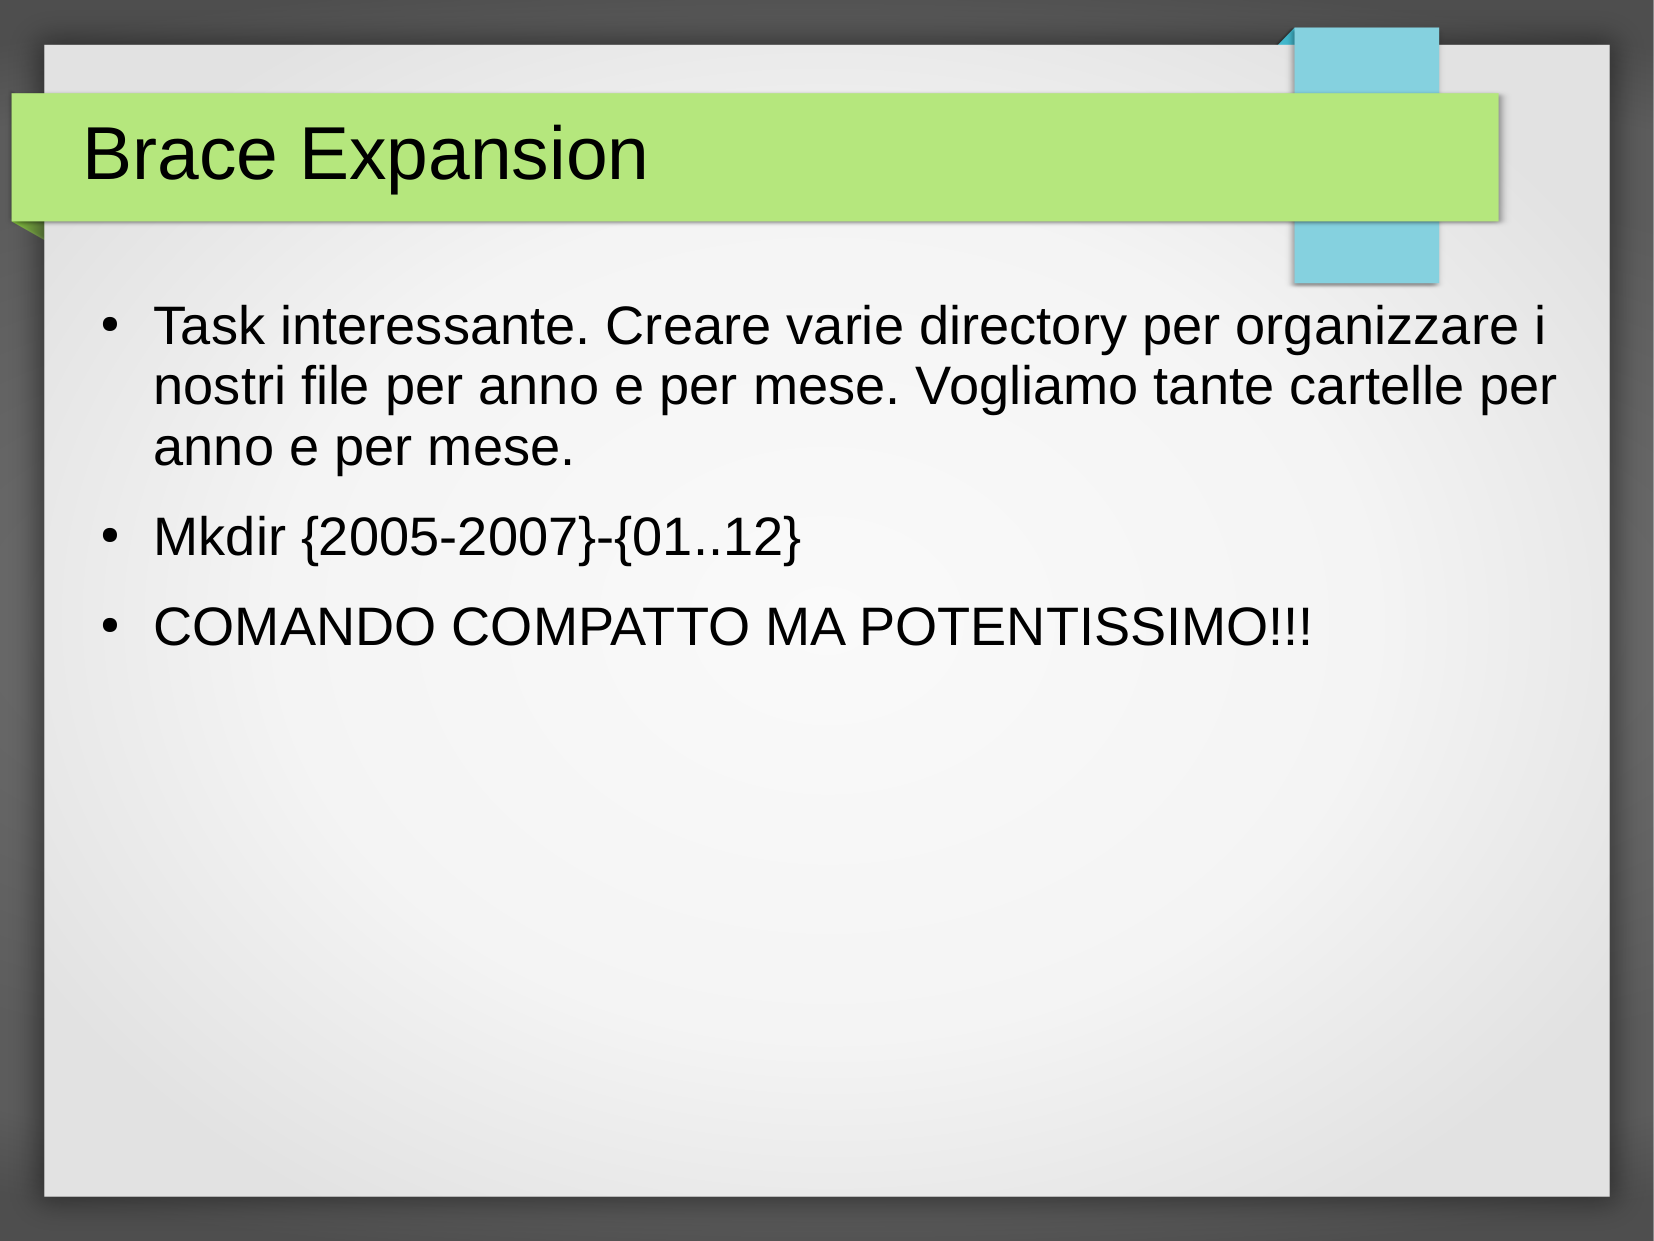

# Brace Expansion
Task interessante. Creare varie directory per organizzare i nostri file per anno e per mese. Vogliamo tante cartelle per anno e per mese.
Mkdir {2005-2007}-{01..12}
COMANDO COMPATTO MA POTENTISSIMO!!!